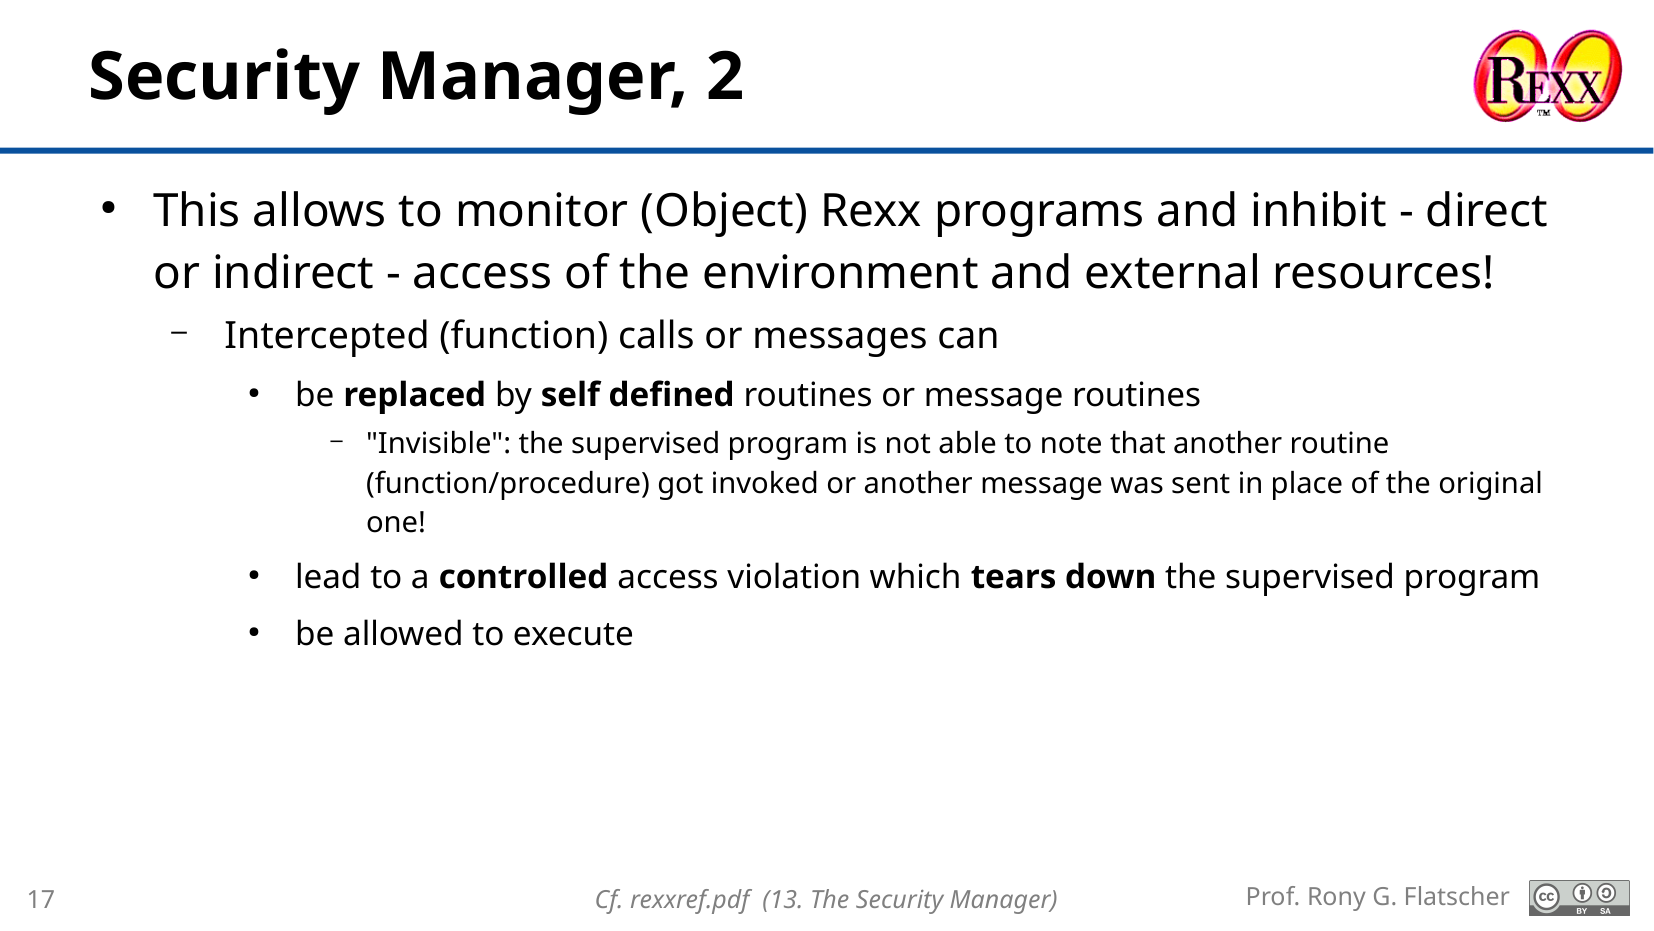

# Security Manager, 2
This allows to monitor (Object) Rexx programs and inhibit - direct or indirect - access of the environment and external resources!
Intercepted (function) calls or messages can
be replaced by self defined routines or message routines
"Invisible": the supervised program is not able to note that another routine (function/procedure) got invoked or another message was sent in place of the original one!
lead to a controlled access violation which tears down the supervised program
be allowed to execute
Cf. rexxref.pdf (13. The Security Manager)